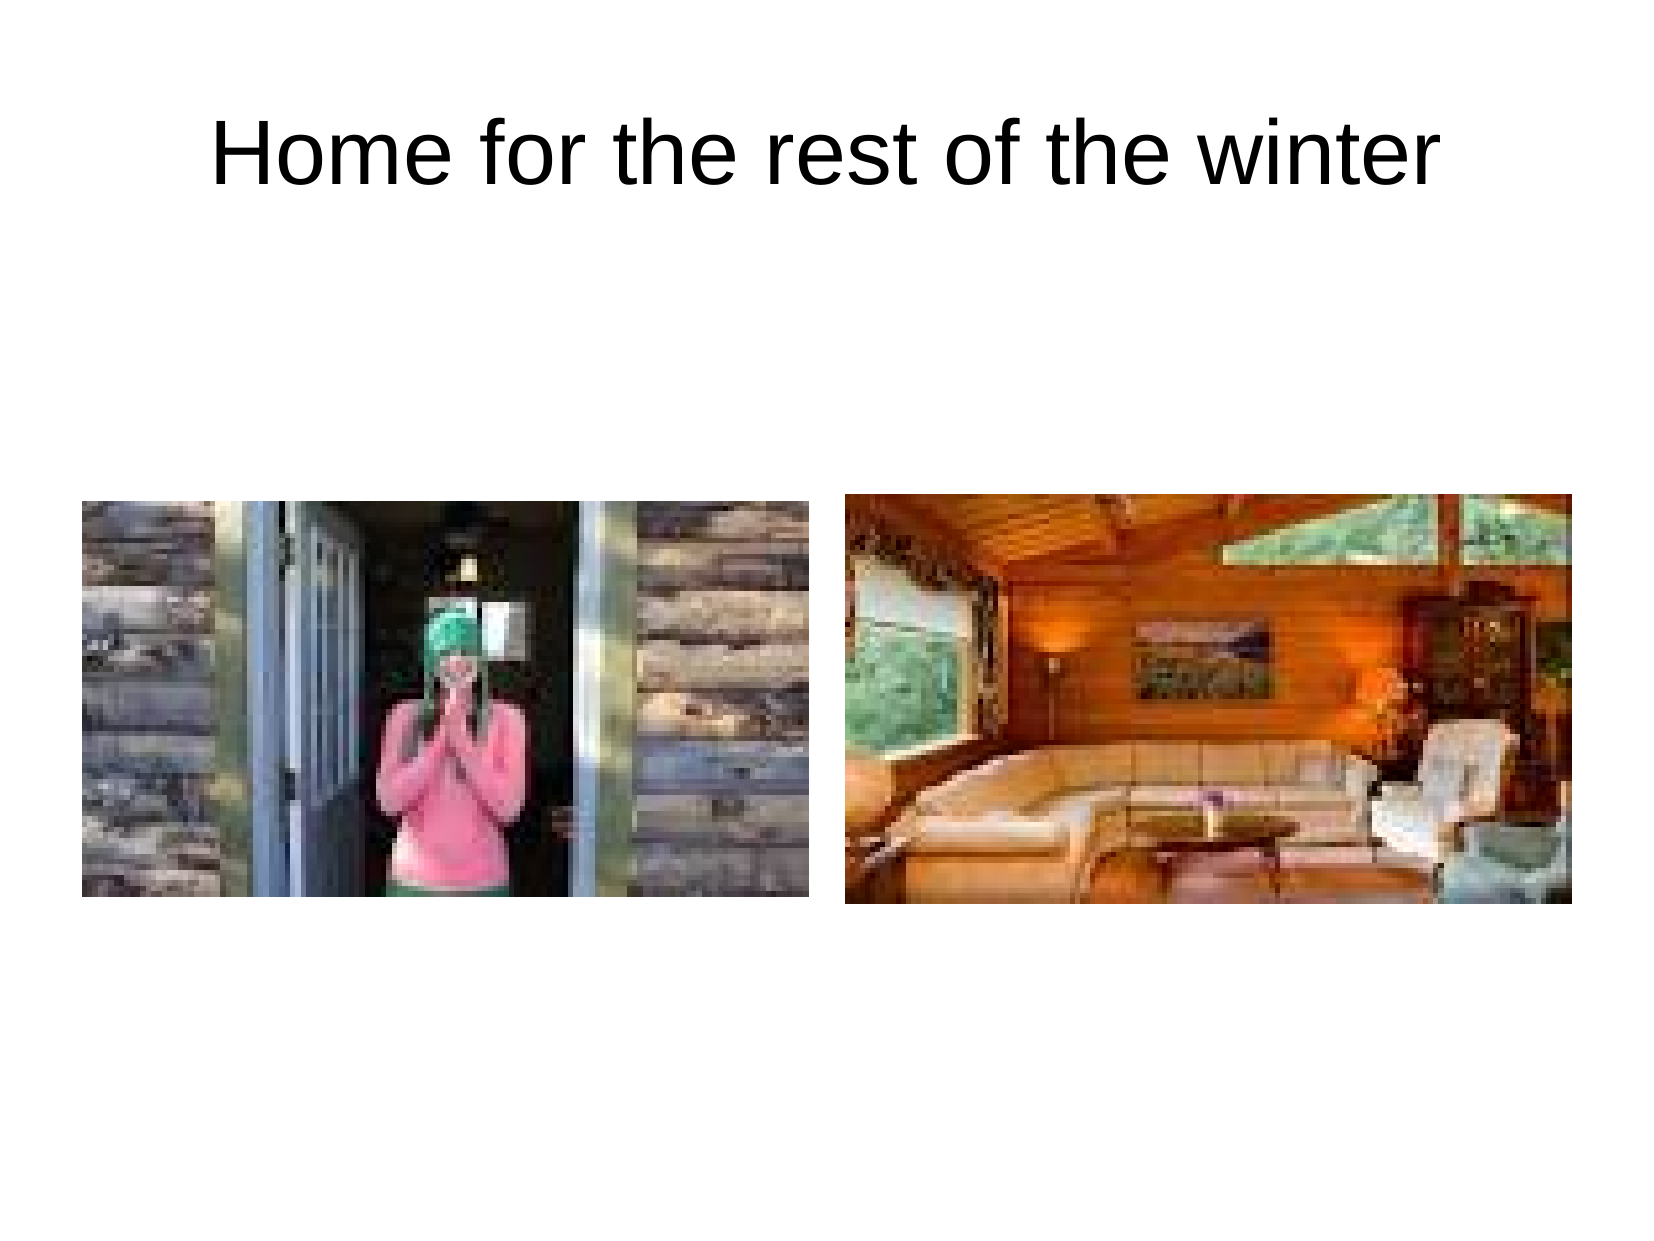

# Home for the rest of the winter